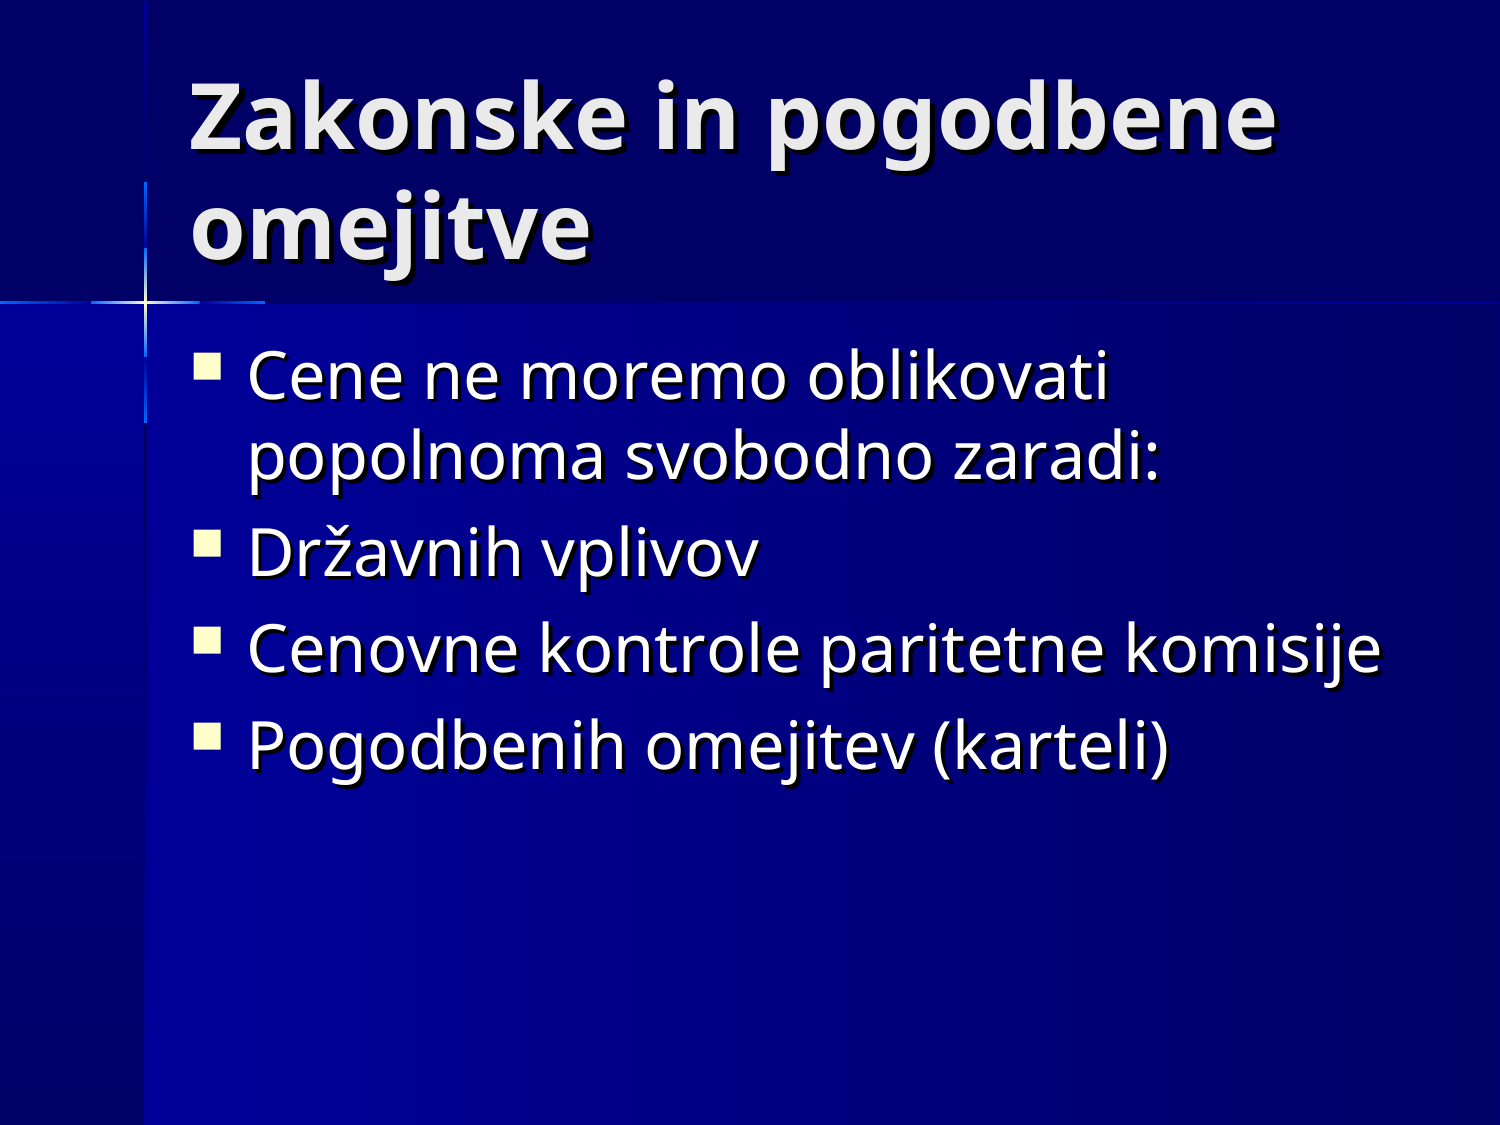

# Zakonske in pogodbene omejitve
Cene ne moremo oblikovati popolnoma svobodno zaradi:
Državnih vplivov
Cenovne kontrole paritetne komisije
Pogodbenih omejitev (karteli)